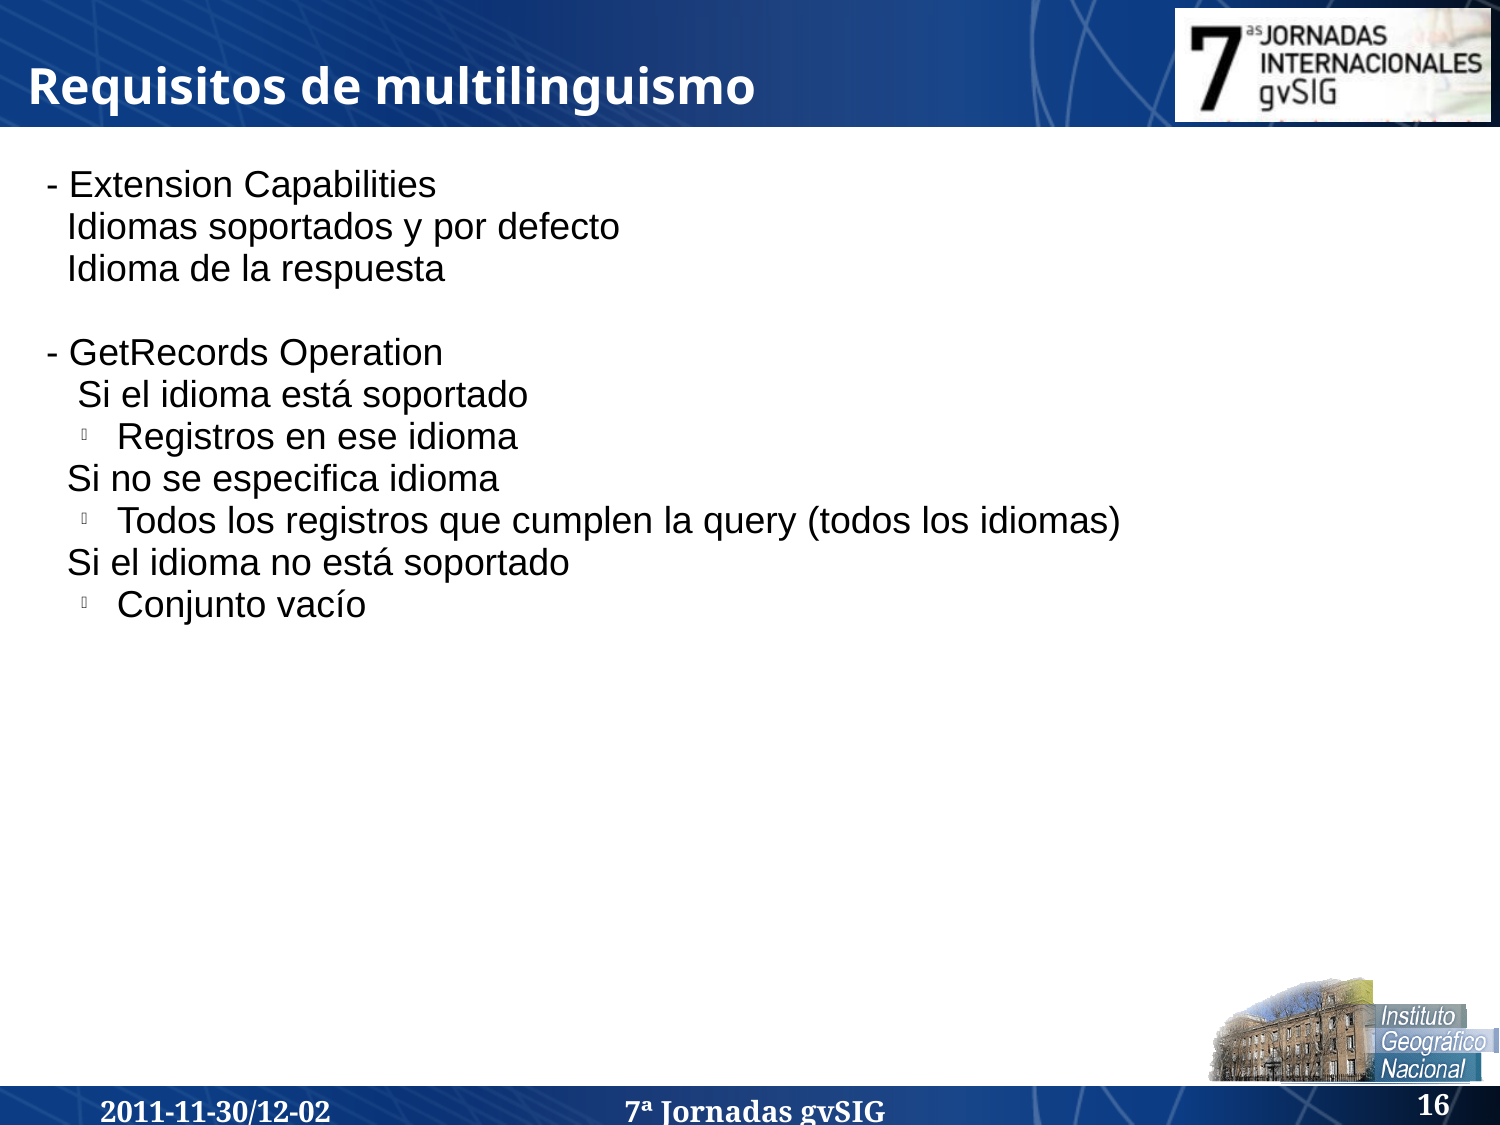

Requisitos de multilinguismo
- Extension Capabilities
 Idiomas soportados y por defecto
 Idioma de la respuesta
- GetRecords Operation
 Si el idioma está soportado
Registros en ese idioma
 Si no se especifica idioma
Todos los registros que cumplen la query (todos los idiomas)
 Si el idioma no está soportado
Conjunto vacío